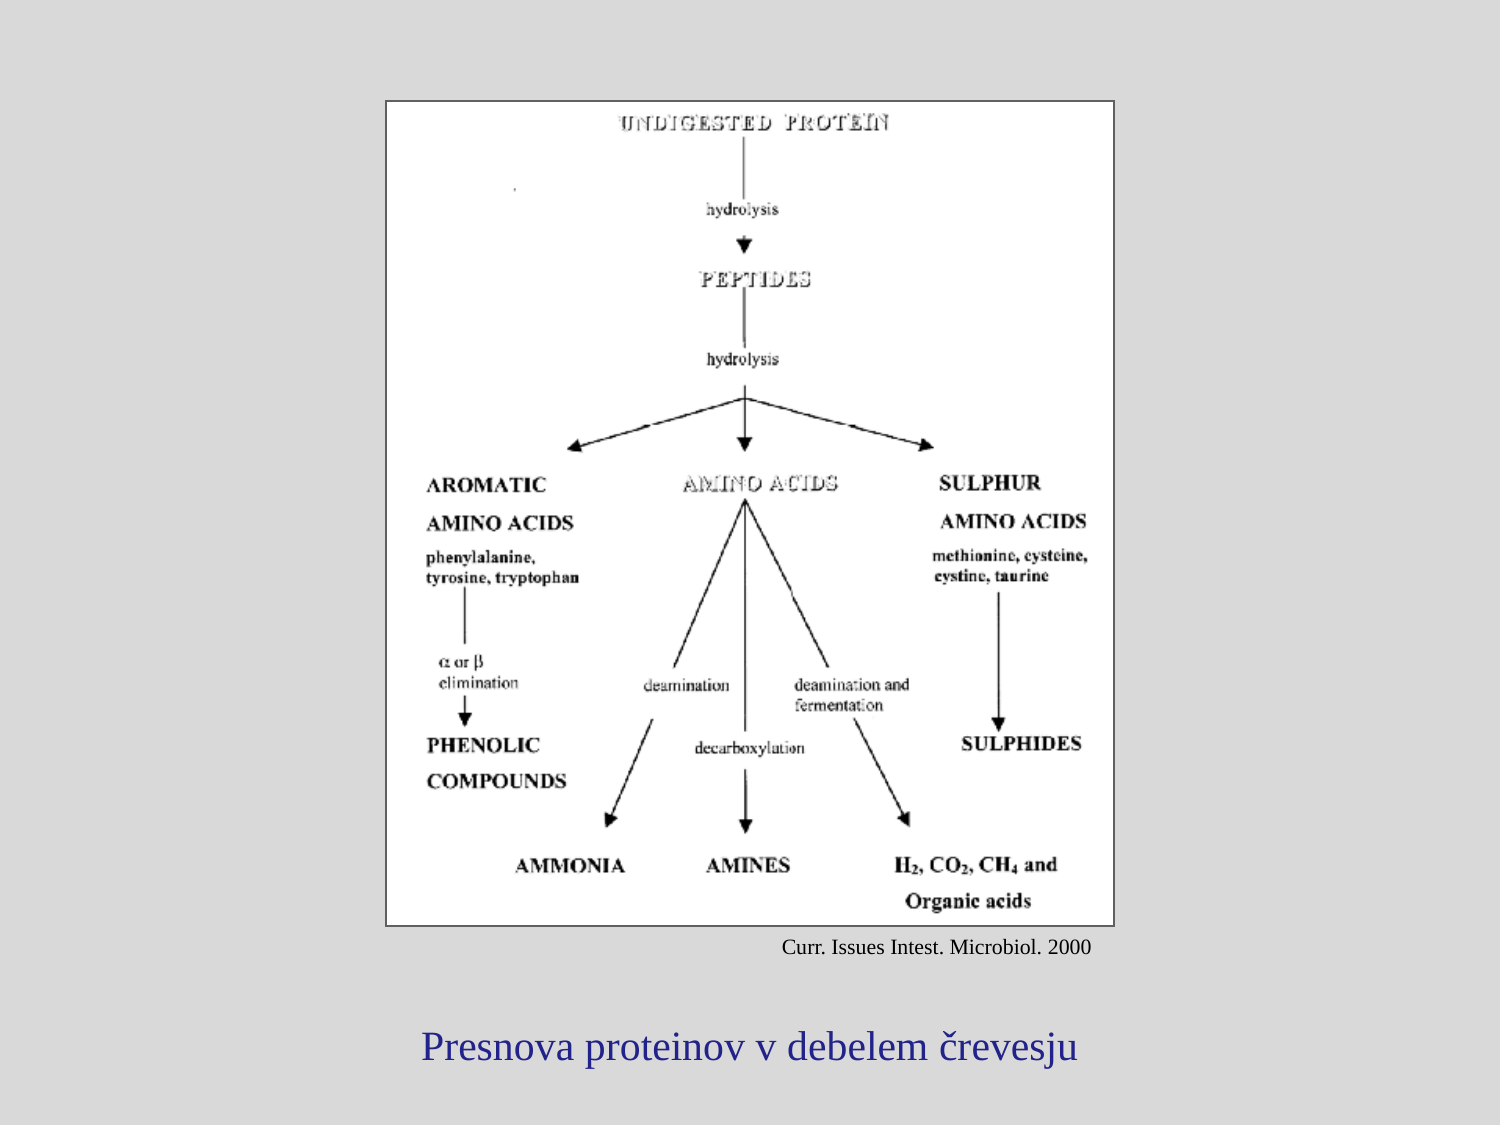

Curr. Issues Intest. Microbiol. 2000
Presnova proteinov v debelem črevesju